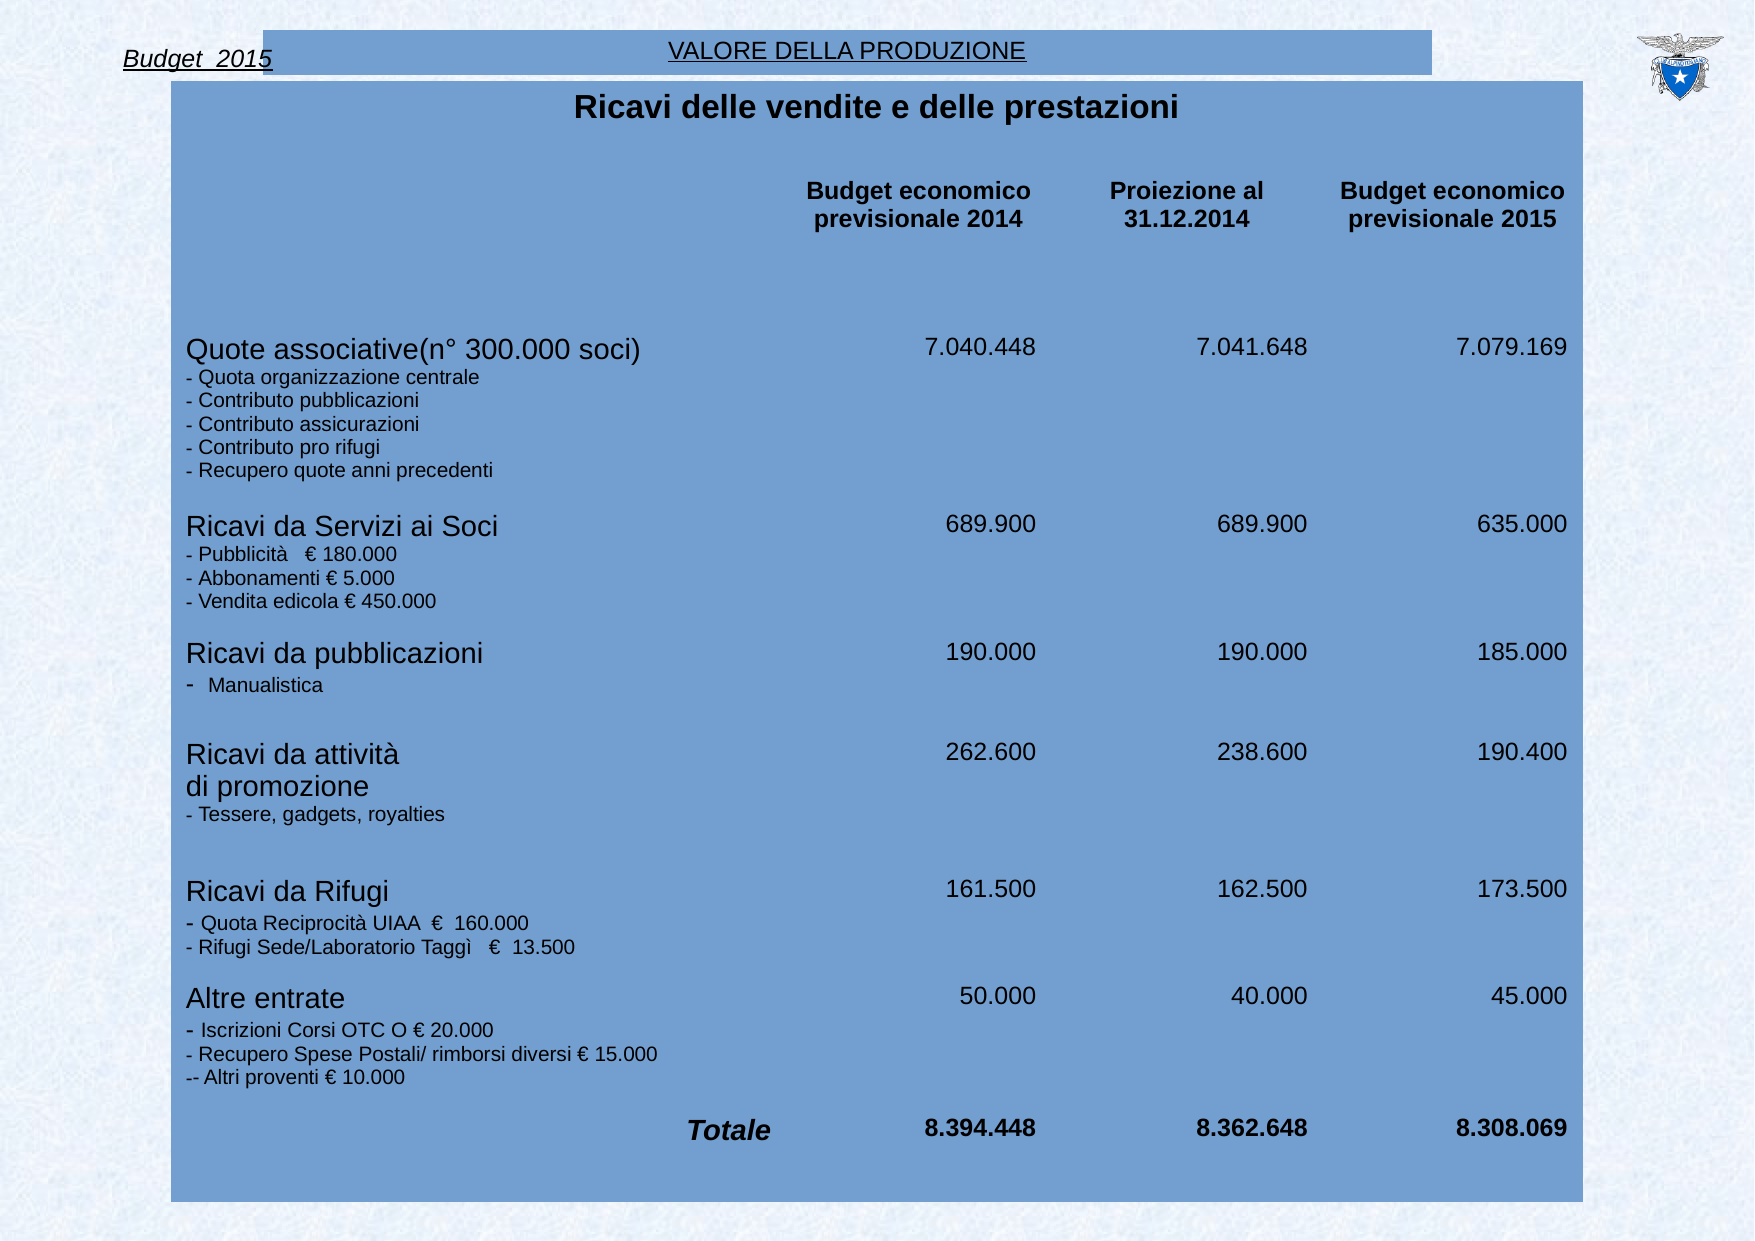

| VALORE DELLA PRODUZIONE |
| --- |
Budget 2015
| Ricavi delle vendite e delle prestazioni | | | |
| --- | --- | --- | --- |
| | Budget economico previsionale 2014 | Proiezione al 31.12.2014 | Budget economico previsionale 2015 |
| Quote associative(n° 300.000 soci) Quota organizzazione centrale Contributo pubblicazioni Contributo assicurazioni Contributo pro rifugi Recupero quote anni precedenti | 7.040.448 | 7.041.648 | 7.079.169 |
| Ricavi da Servizi ai Soci Pubblicità € 180.000 Abbonamenti € 5.000 Vendita edicola € 450.000 | 689.900 | 689.900 | 635.000 |
| Ricavi da pubblicazioni - Manualistica | 190.000 | 190.000 | 185.000 |
| Ricavi da attività di promozione Tessere, gadgets, royalties | 262.600 | 238.600 | 190.400 |
| Ricavi da Rifugi Quota Reciprocità UIAA € 160.000 Rifugi Sede/Laboratorio Taggì € 13.500 | 161.500 | 162.500 | 173.500 |
| Altre entrate Iscrizioni Corsi OTC O € 20.000 Recupero Spese Postali/ rimborsi diversi € 15.000 - Altri proventi € 10.000 | 50.000 | 40.000 | 45.000 |
| Totale | 8.394.448 | 8.362.648 | 8.308.069 |